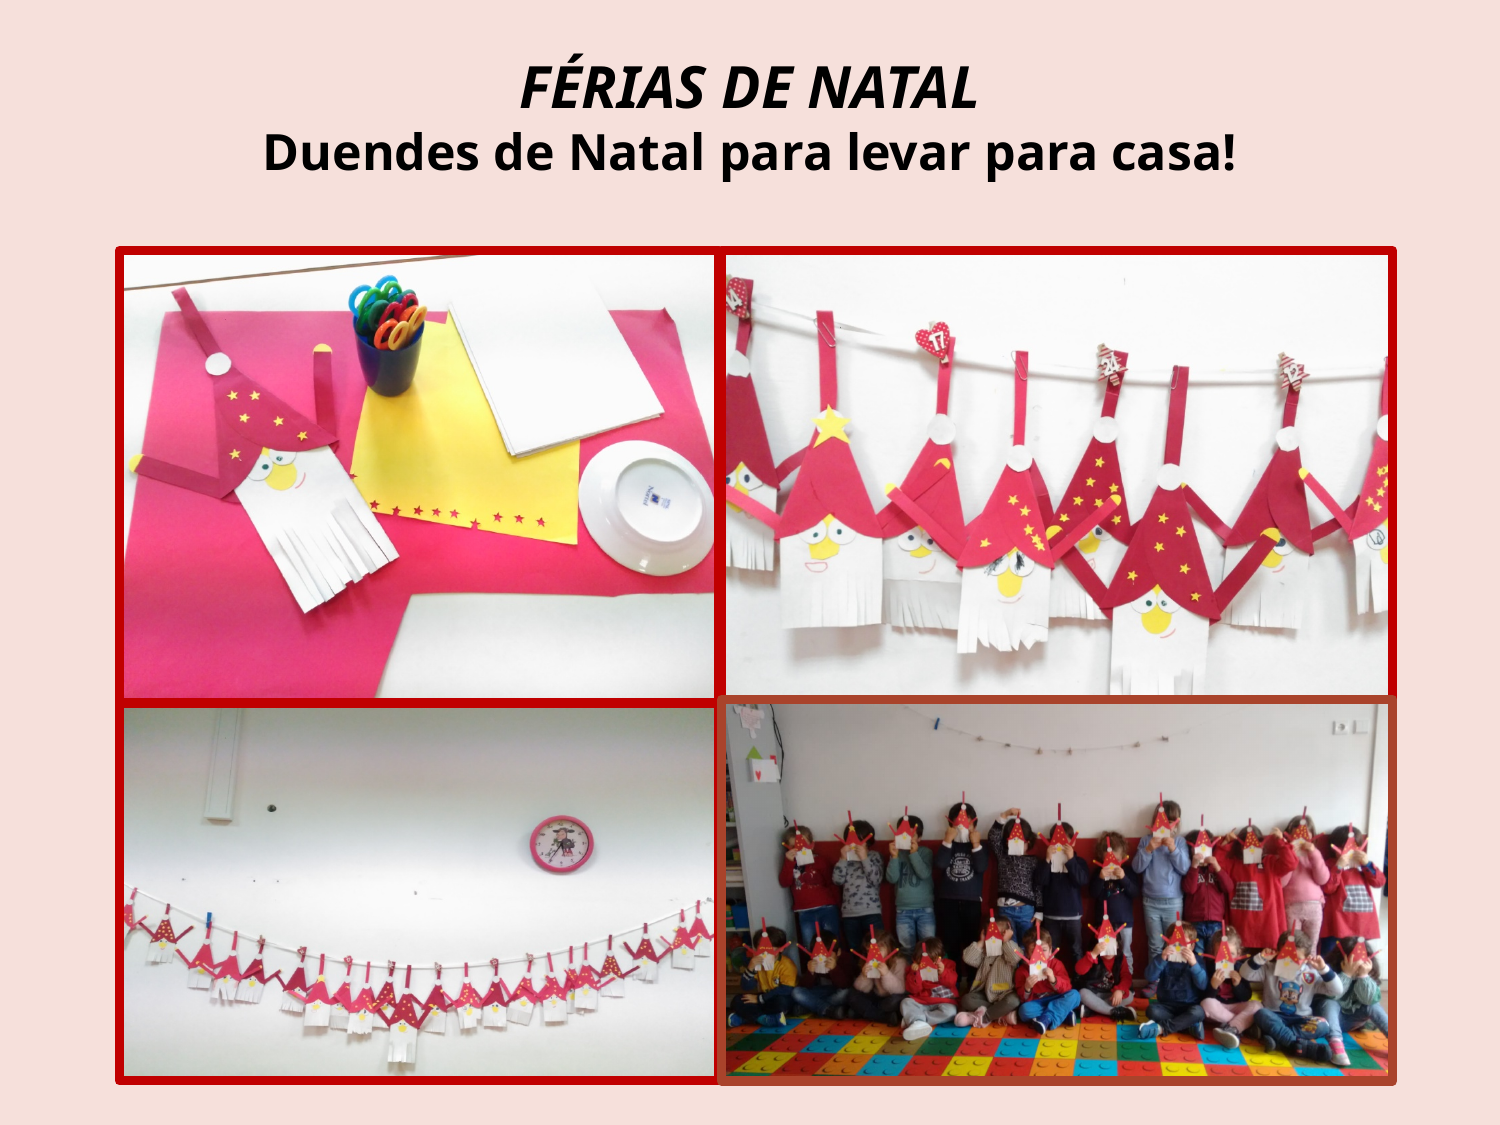

# FÉRIAS DE NATAL Duendes de Natal para levar para casa!